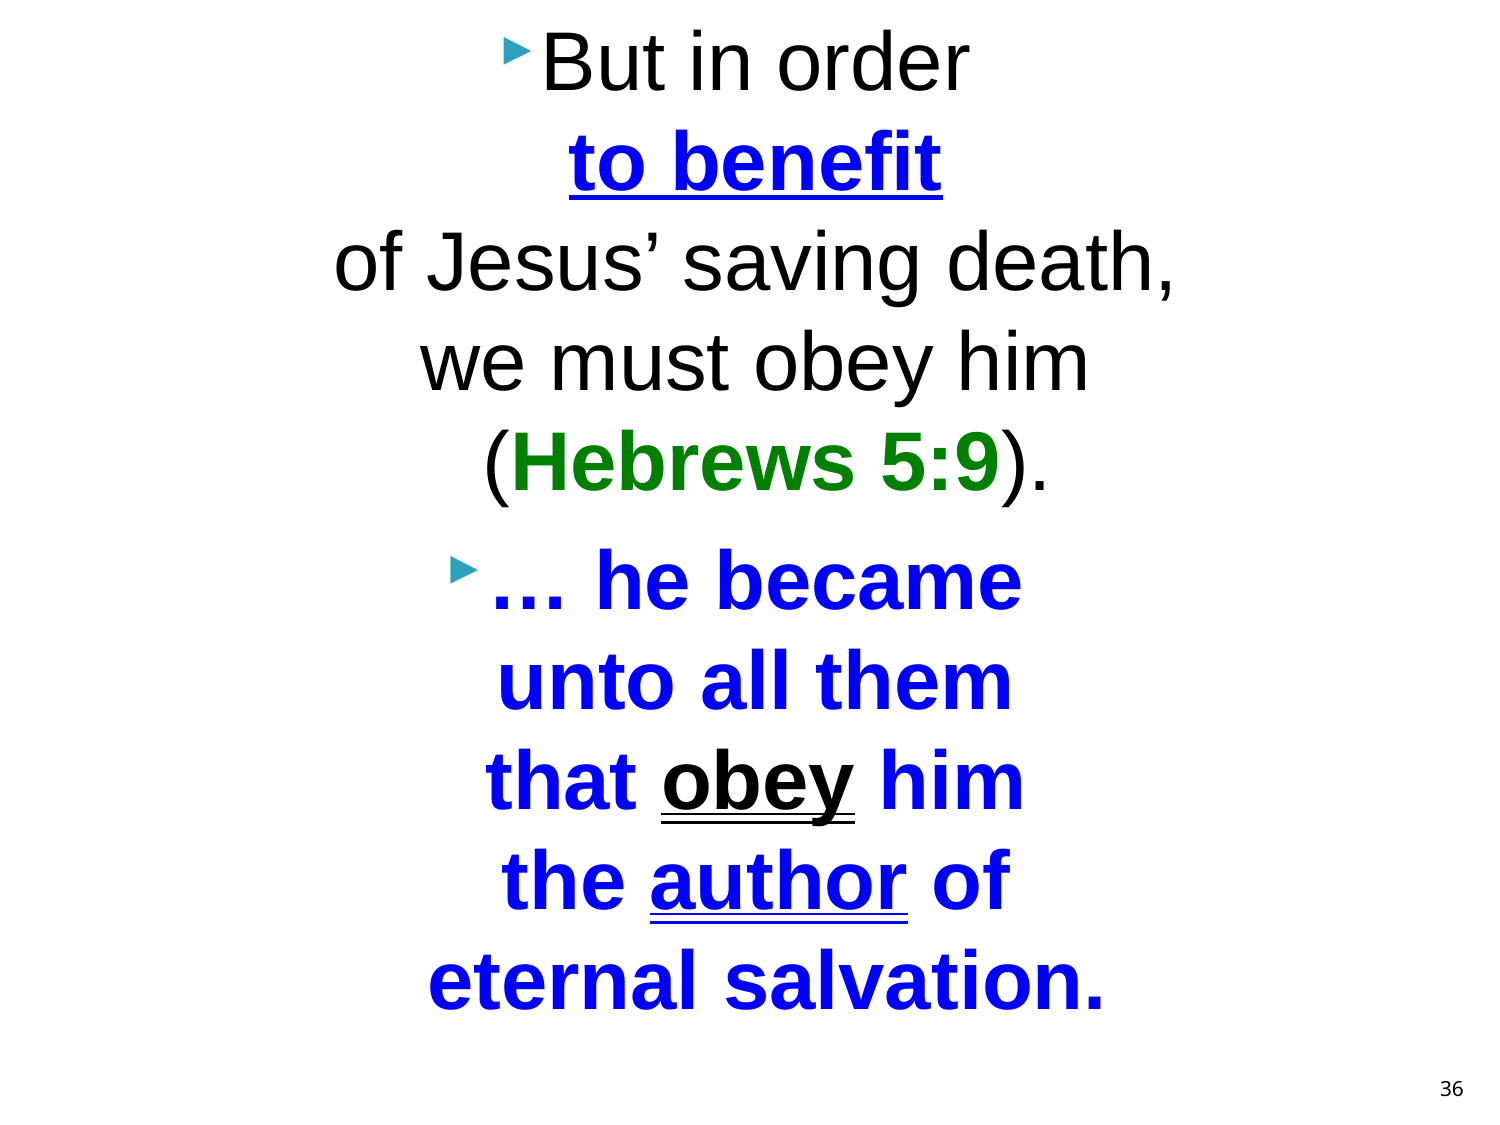

# But in order to benefit of Jesus’ saving death, we must obey him (Hebrews 5:9).
… he became
unto all them
that obey him
the author of
eternal salvation.